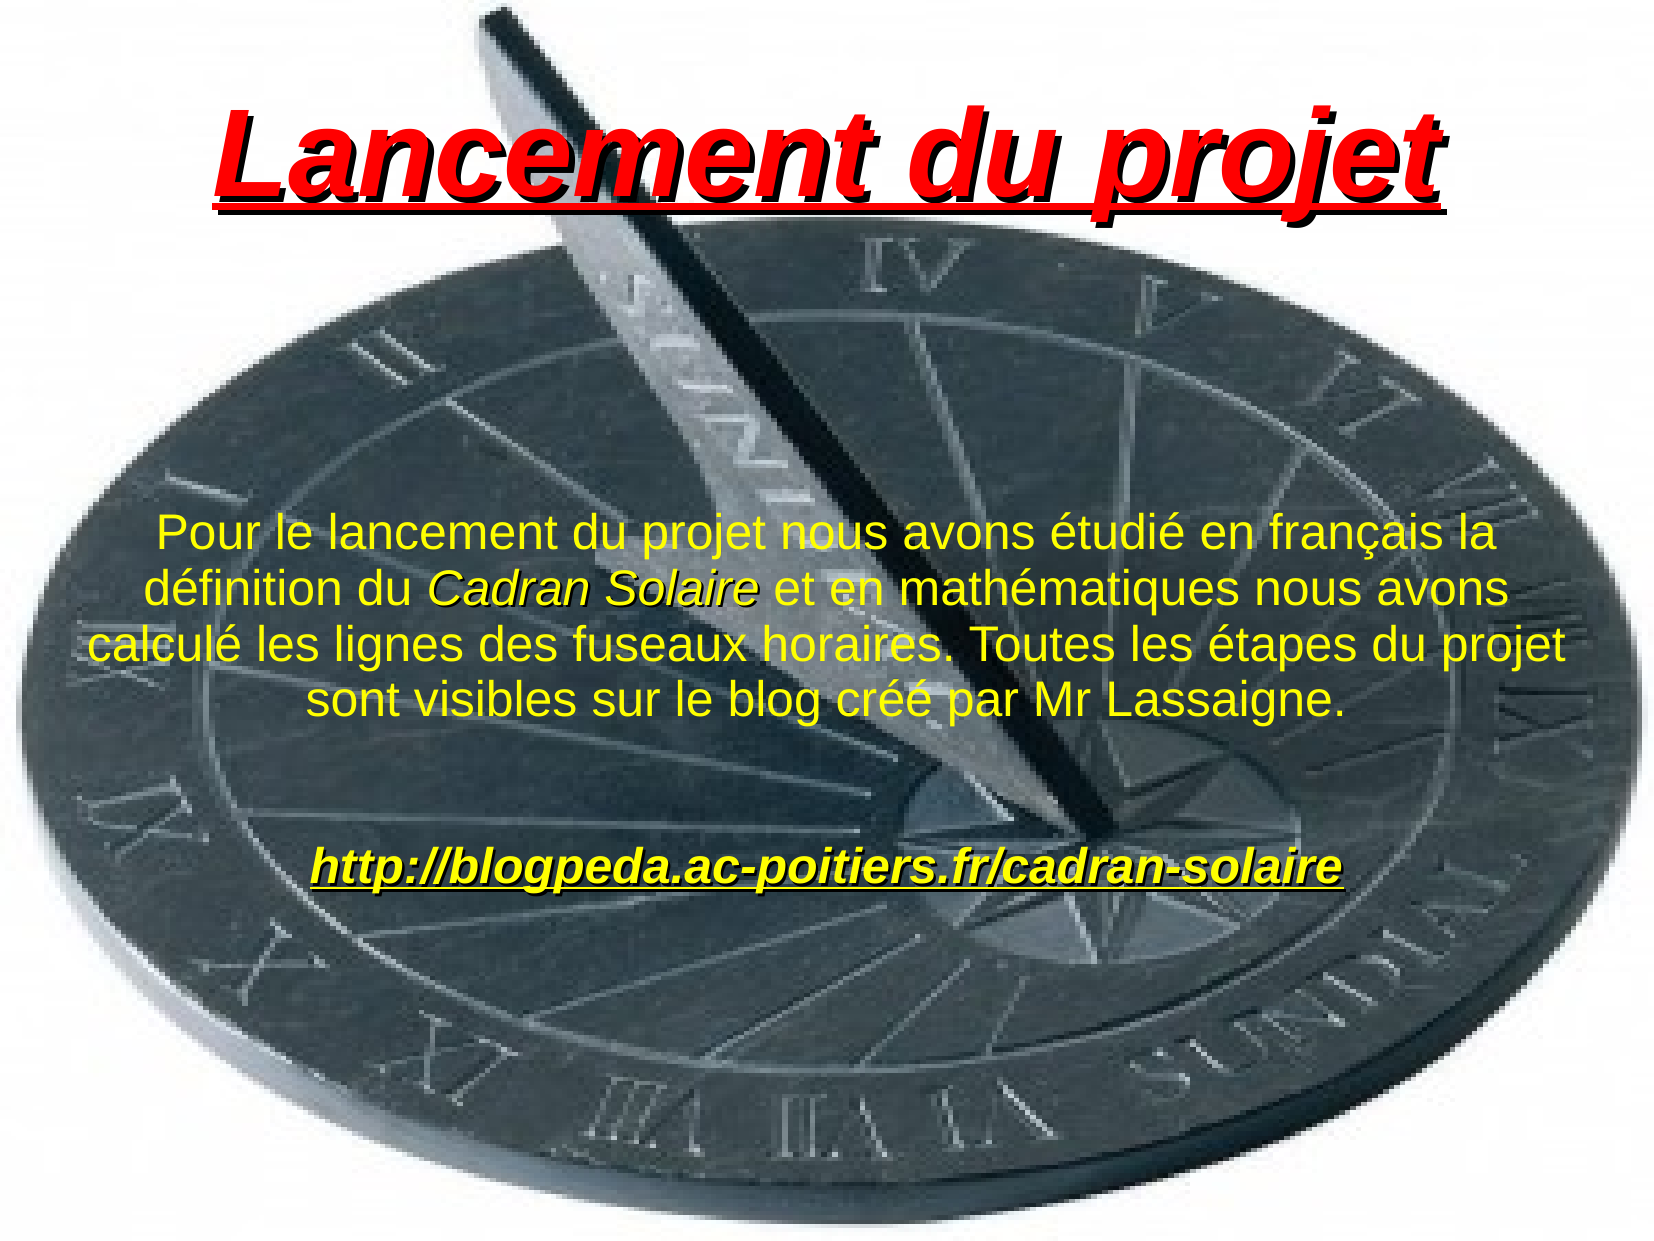

# Lancement du projet
Pour le lancement du projet nous avons étudié en français la définition du Cadran Solaire et en mathématiques nous avons calculé les lignes des fuseaux horaires. Toutes les étapes du projet sont visibles sur le blog créé par Mr Lassaigne.
http://blogpeda.ac-poitiers.fr/cadran-solaire